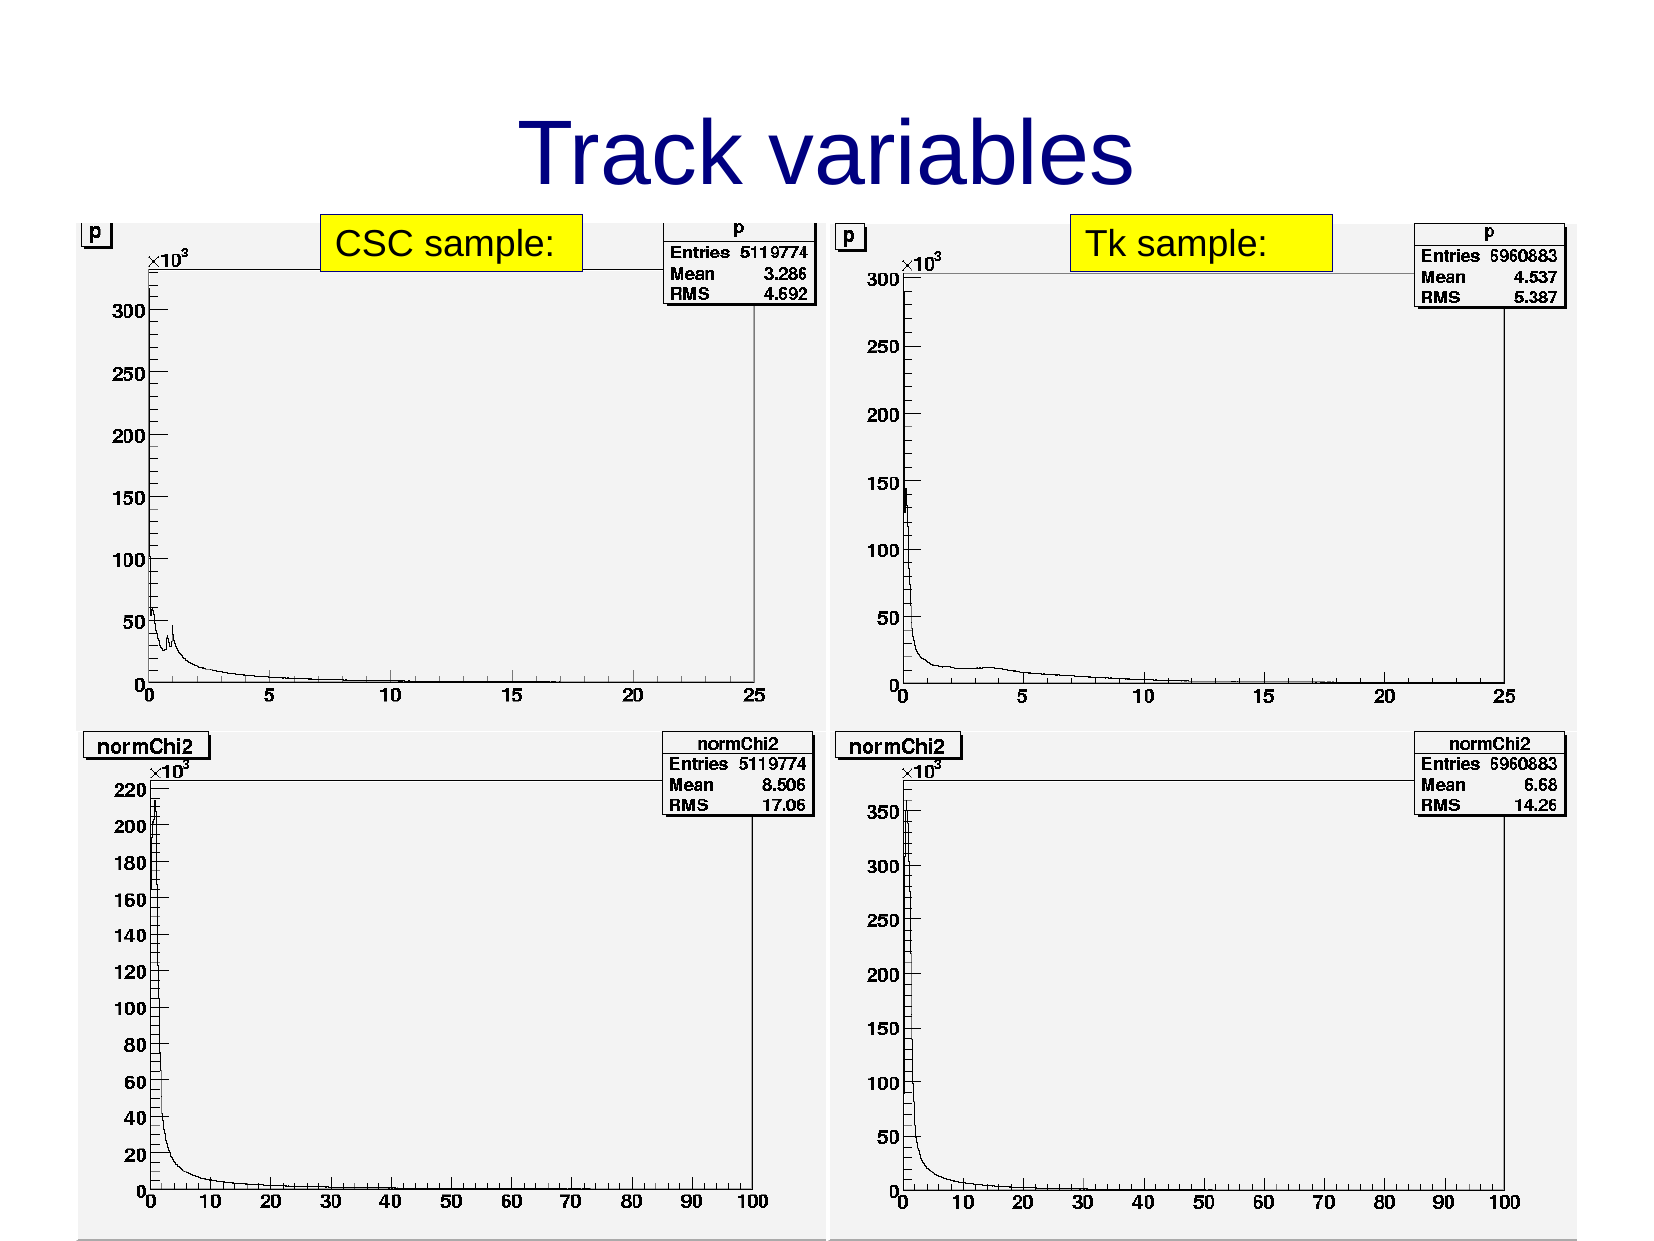

# Track variables
CSC sample:
Tk sample:
10